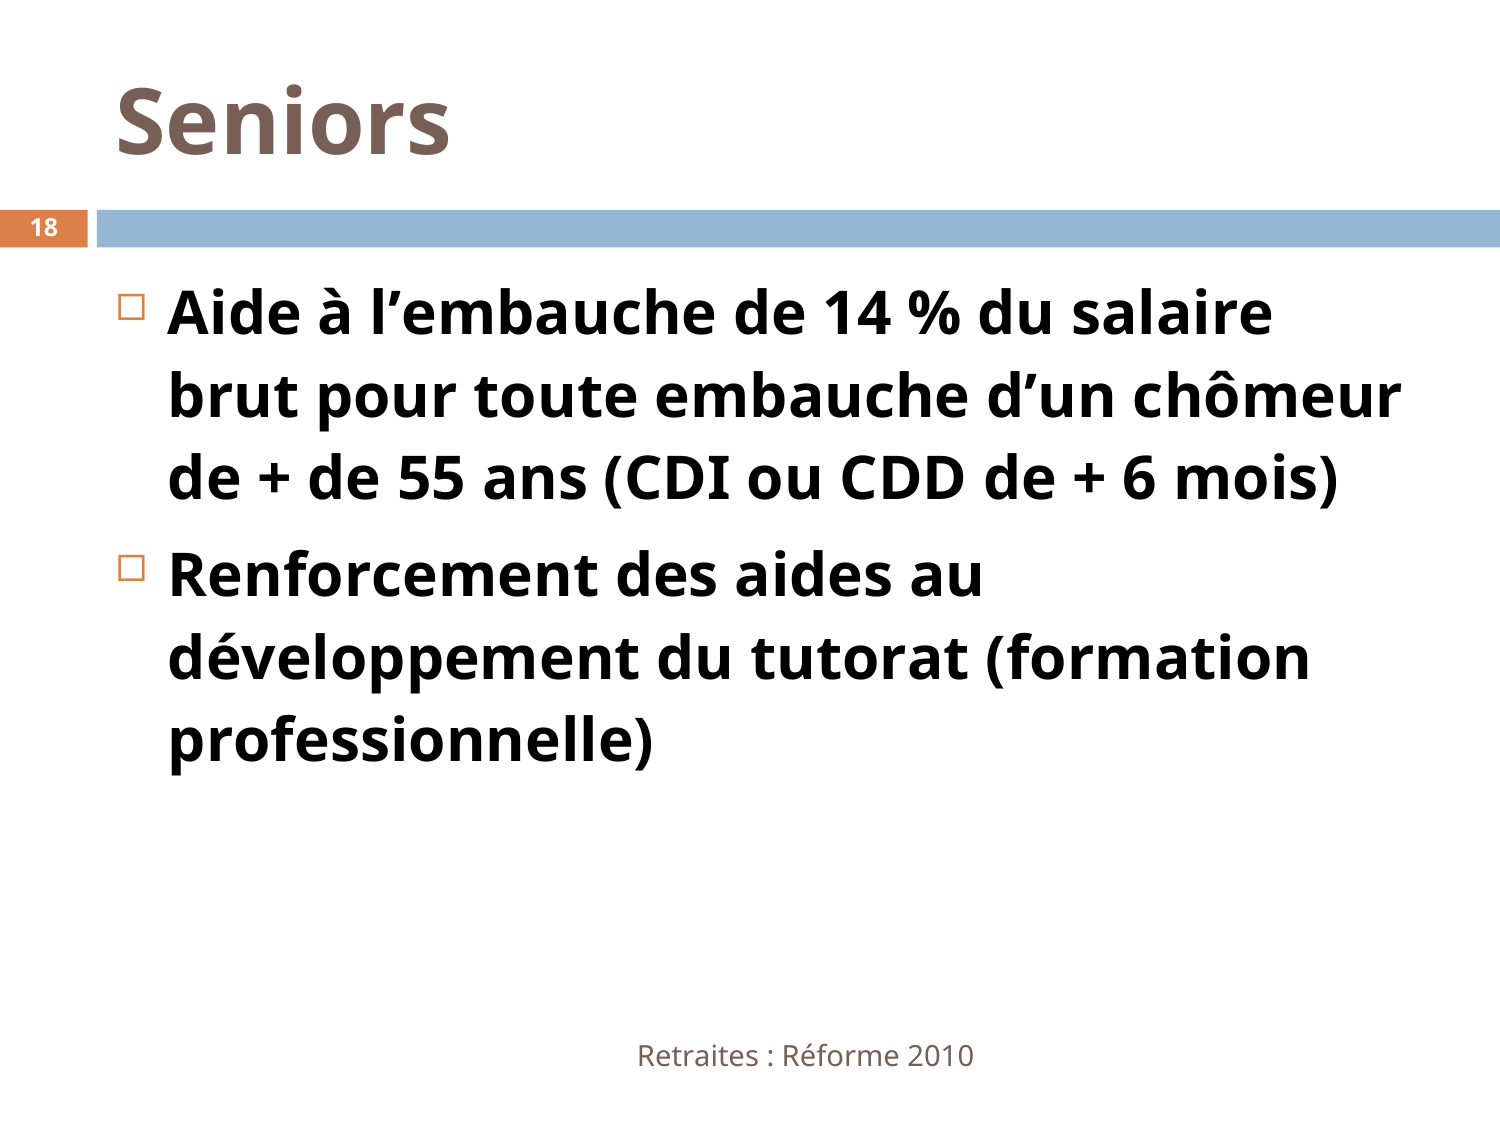

# Seniors
Aide à l’embauche de 14 % du salaire brut pour toute embauche d’un chômeur de + de 55 ans (CDI ou CDD de + 6 mois)
Renforcement des aides au développement du tutorat (formation professionnelle)
Retraites : Réforme 2010